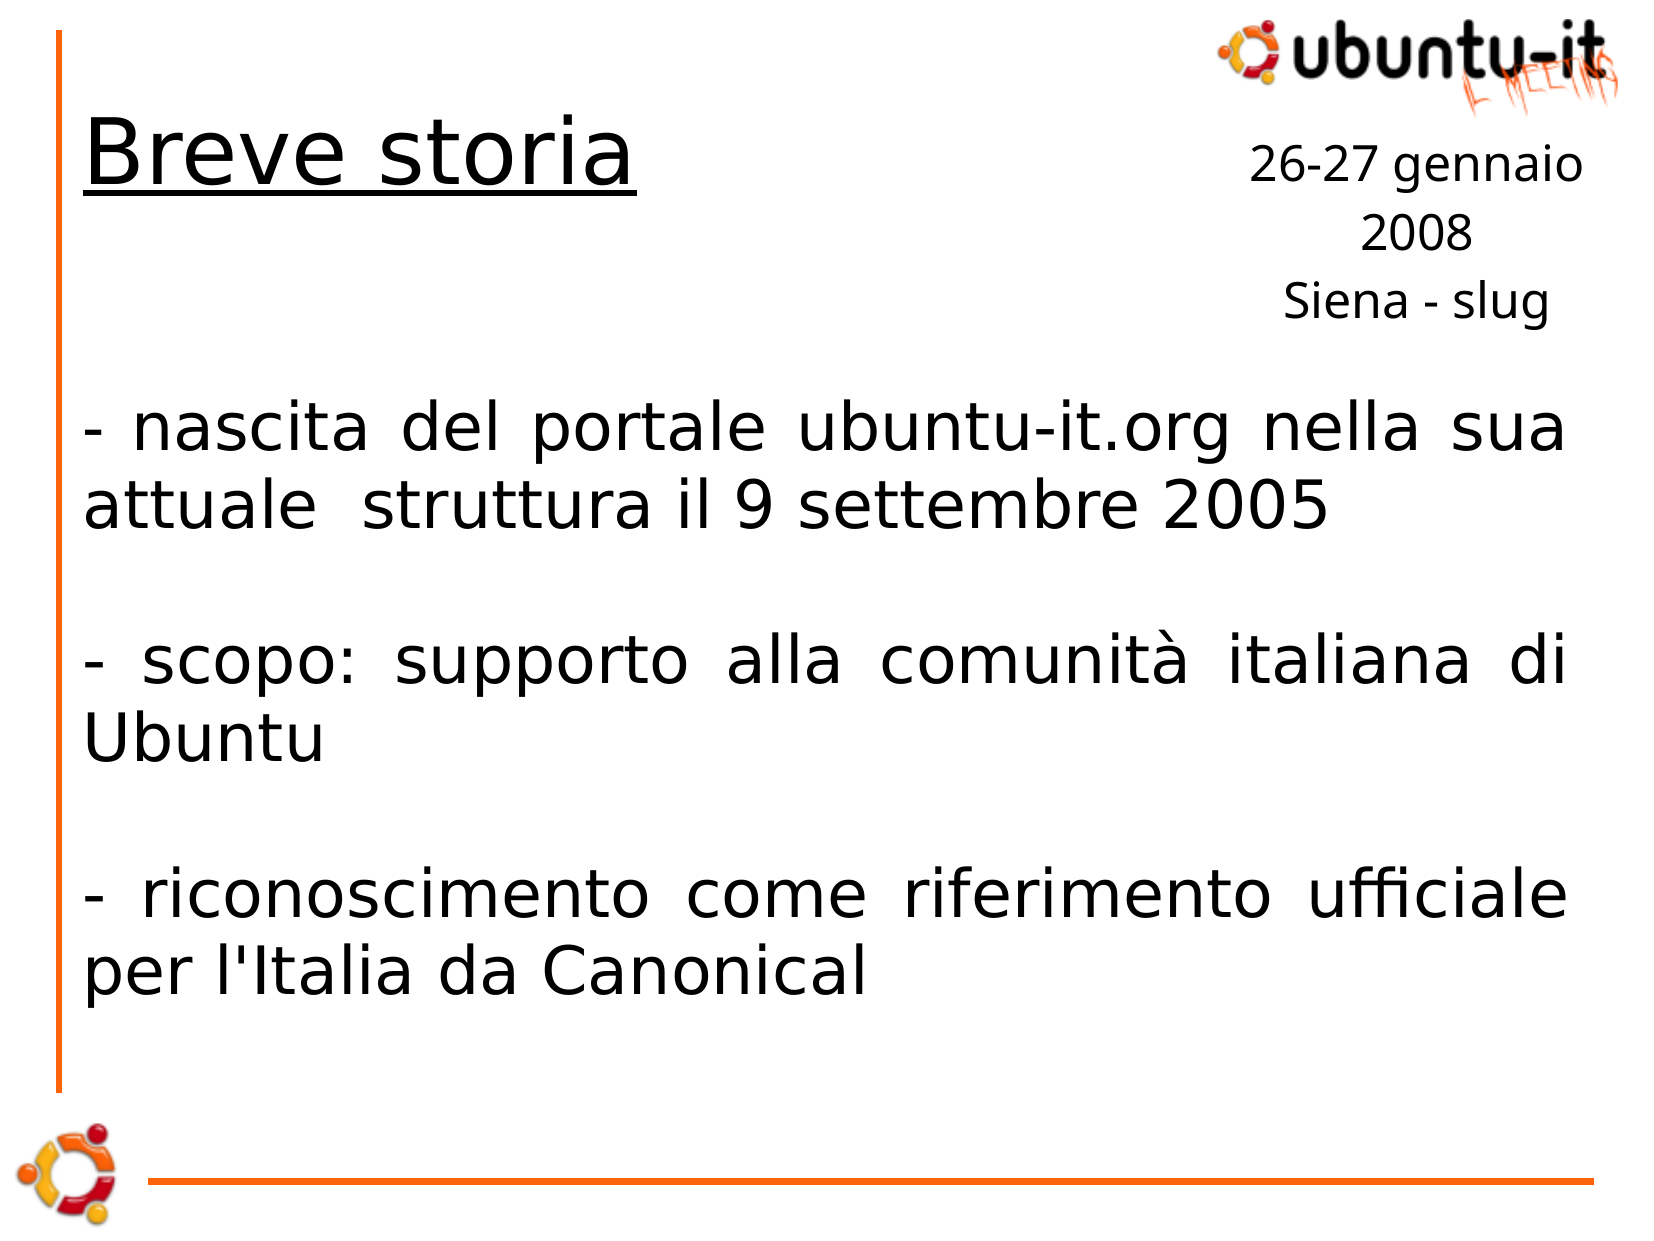

# Breve storia
- nascita del portale ubuntu-it.org nella sua attuale struttura il 9 settembre 2005
- scopo: supporto alla comunità italiana di Ubuntu
- riconoscimento come riferimento ufficiale per l'Italia da Canonical